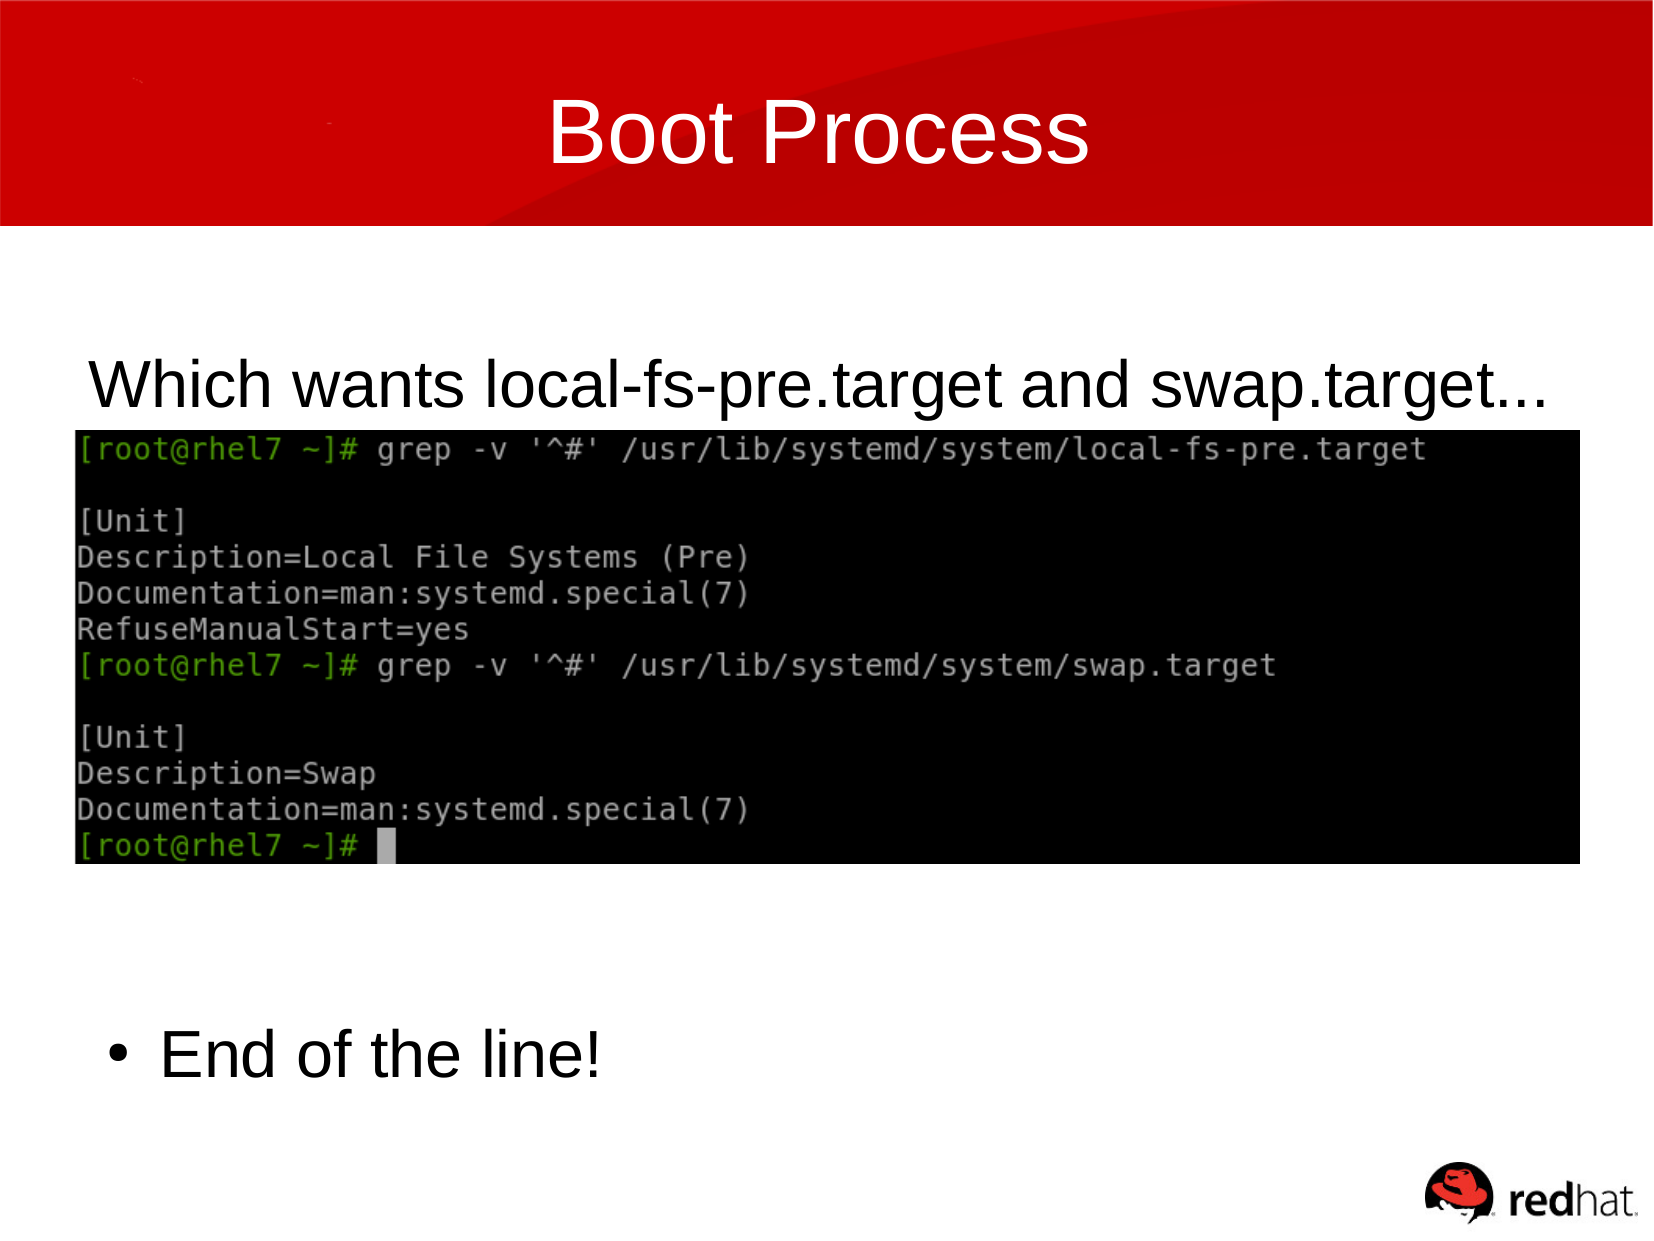

# Boot Process
Which wants local-fs-pre.target and swap.target...
End of the line!